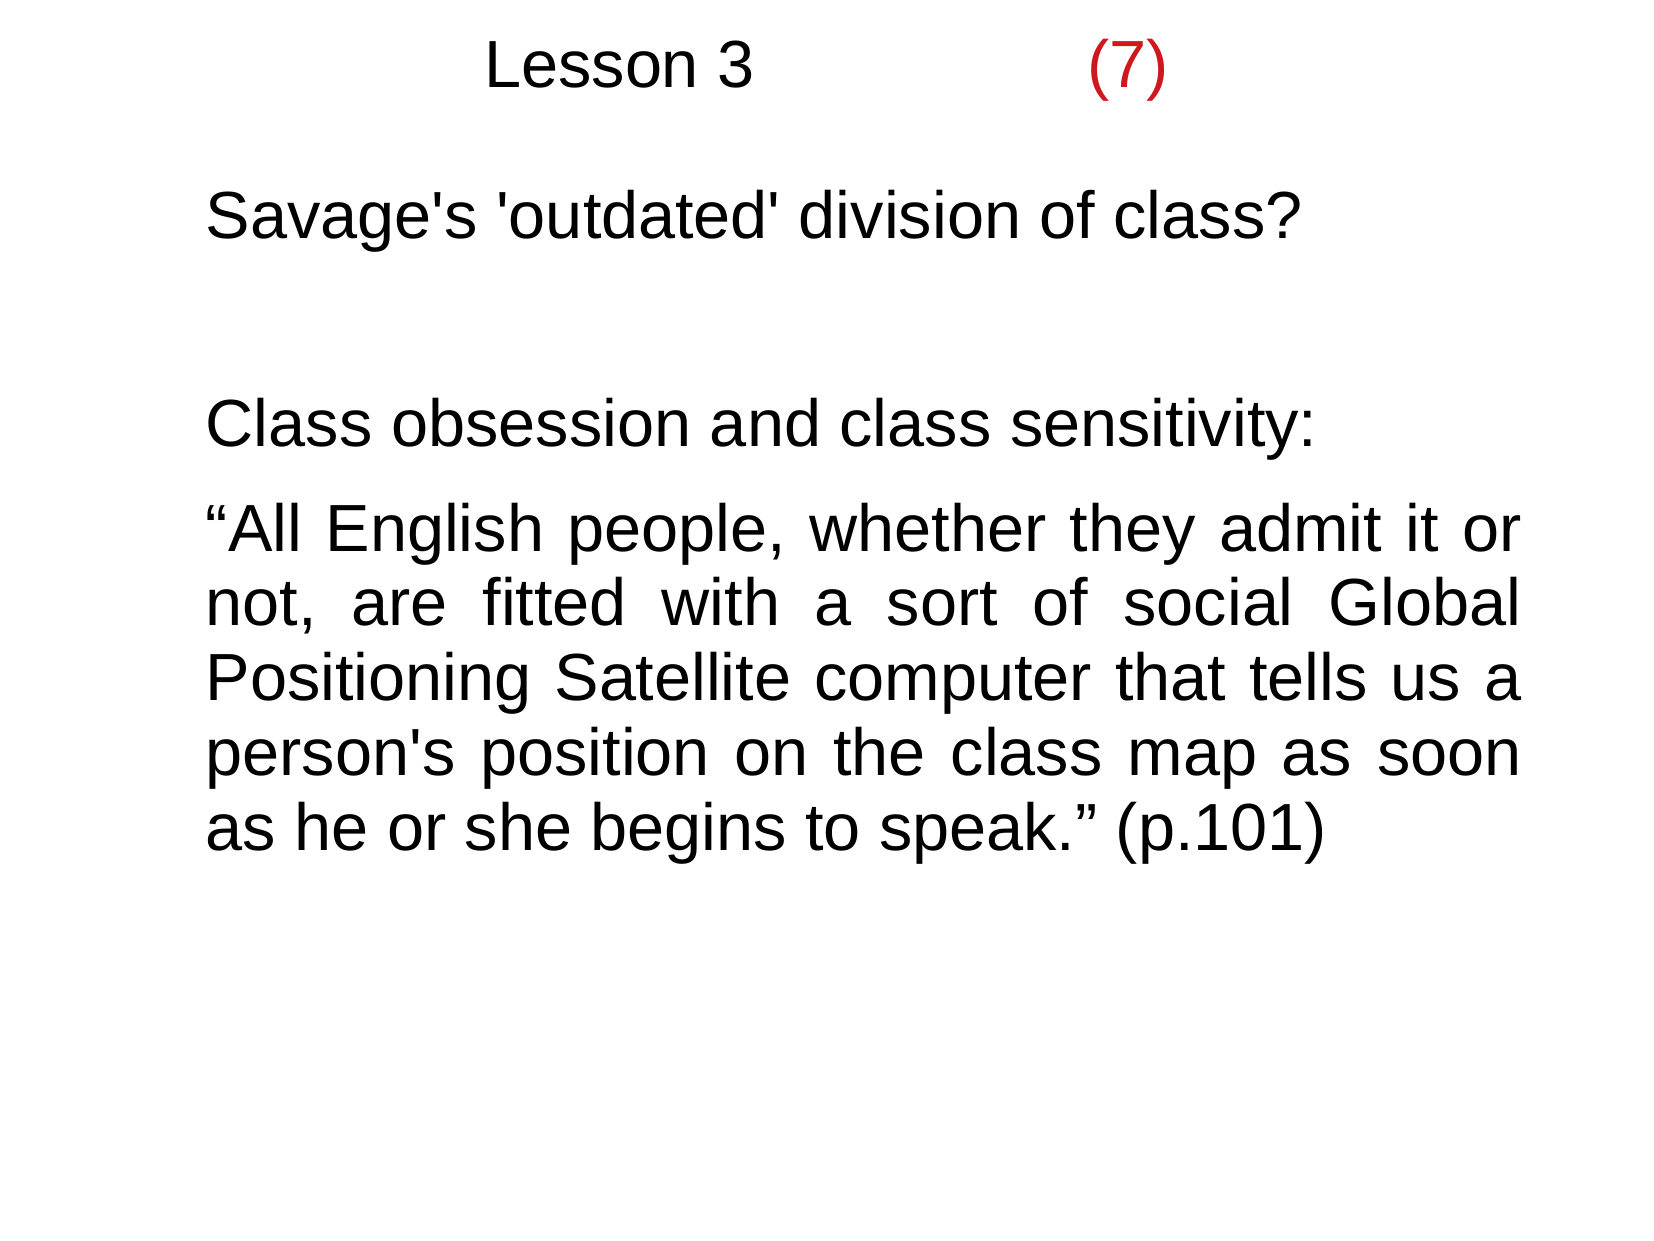

# Lesson 3 (7)
Savage's 'outdated' division of class?
Class obsession and class sensitivity:
“All English people, whether they admit it or not, are fitted with a sort of social Global Positioning Satellite computer that tells us a person's position on the class map as soon as he or she begins to speak.” (p.101)